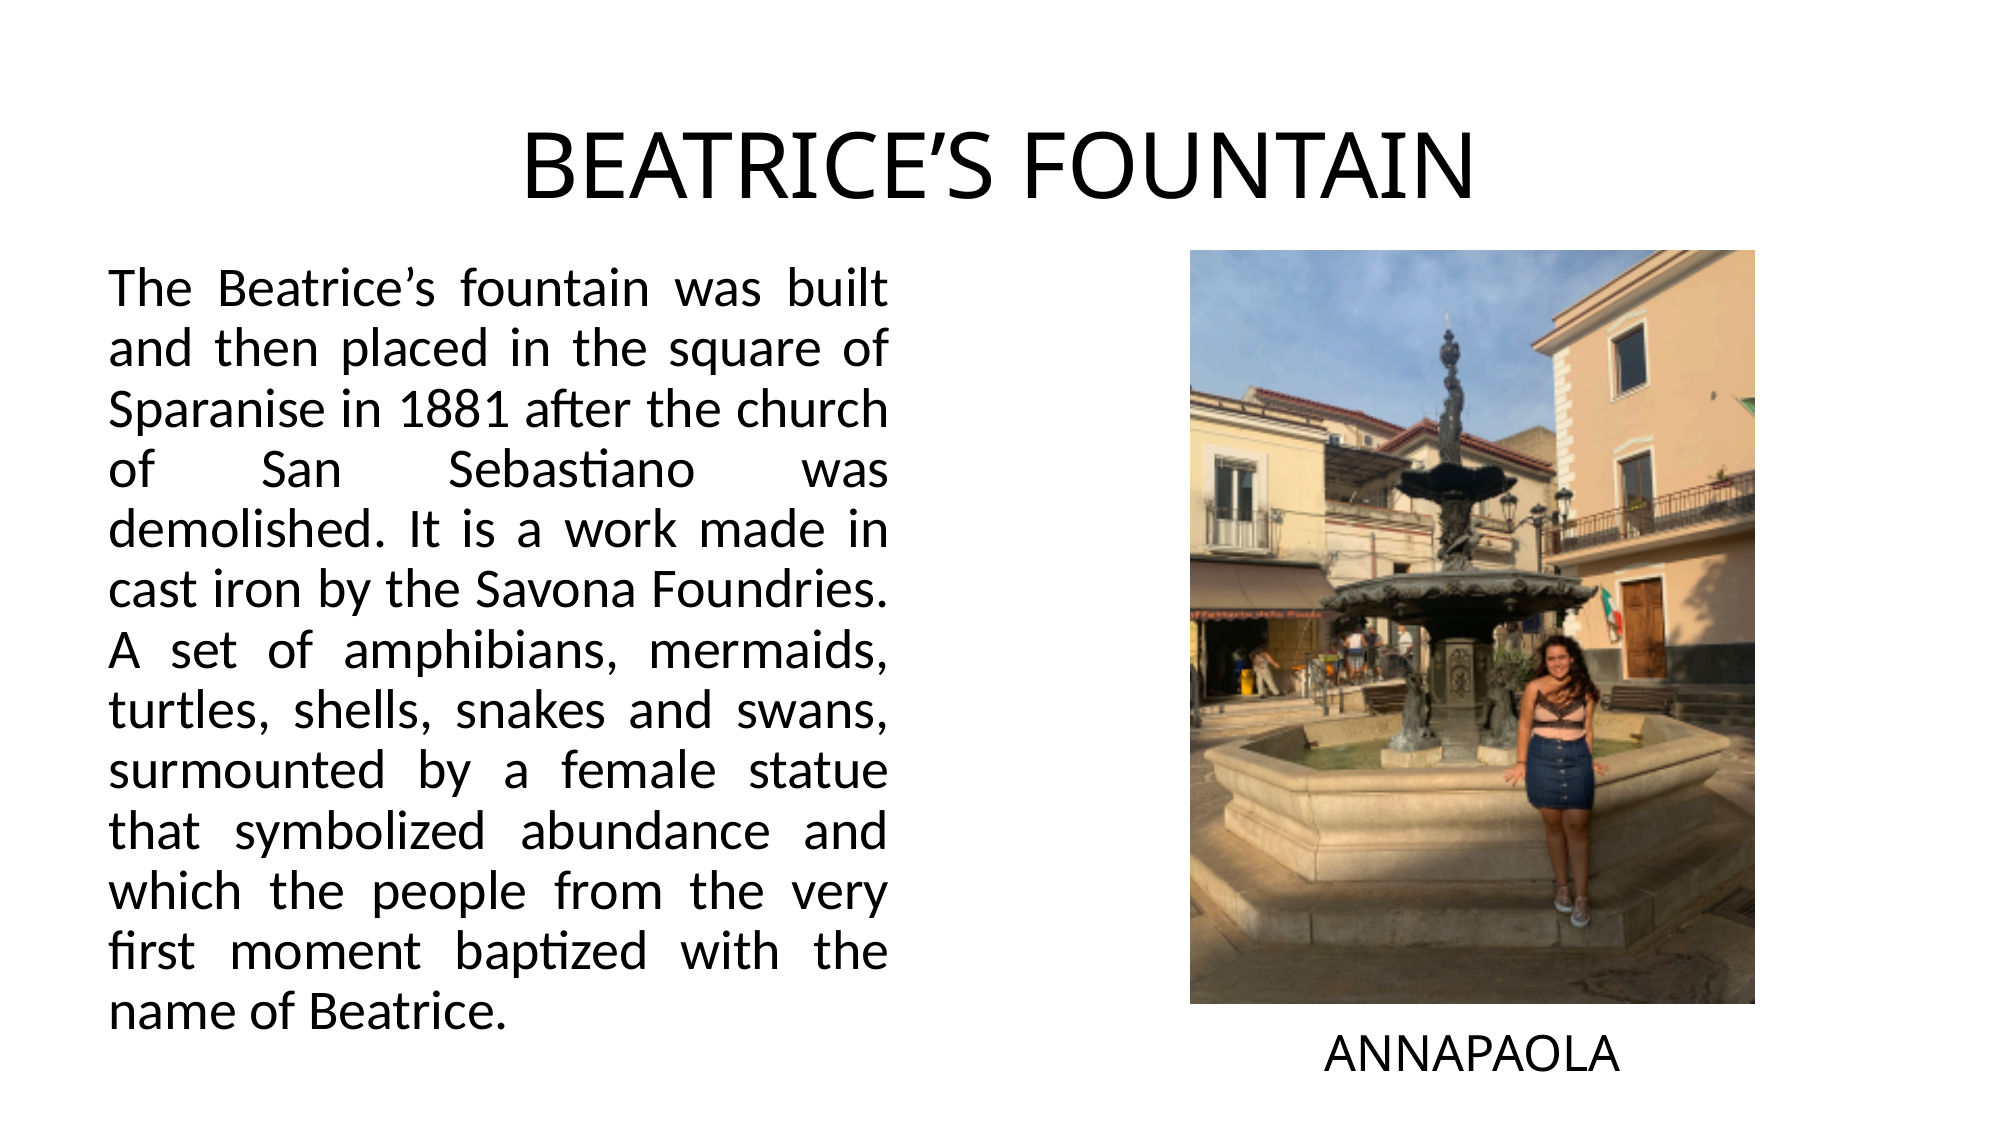

# BEATRICE’S FOUNTAIN
The Beatrice’s fountain was built and then placed in the square of Sparanise in 1881 after the church of San Sebastiano was demolished. It is a work made in cast iron by the Savona Foundries. A set of amphibians, mermaids, turtles, shells, snakes and swans, surmounted by a female statue that symbolized abundance and which the people from the very first moment baptized with the name of Beatrice.
ANNAPAOLA